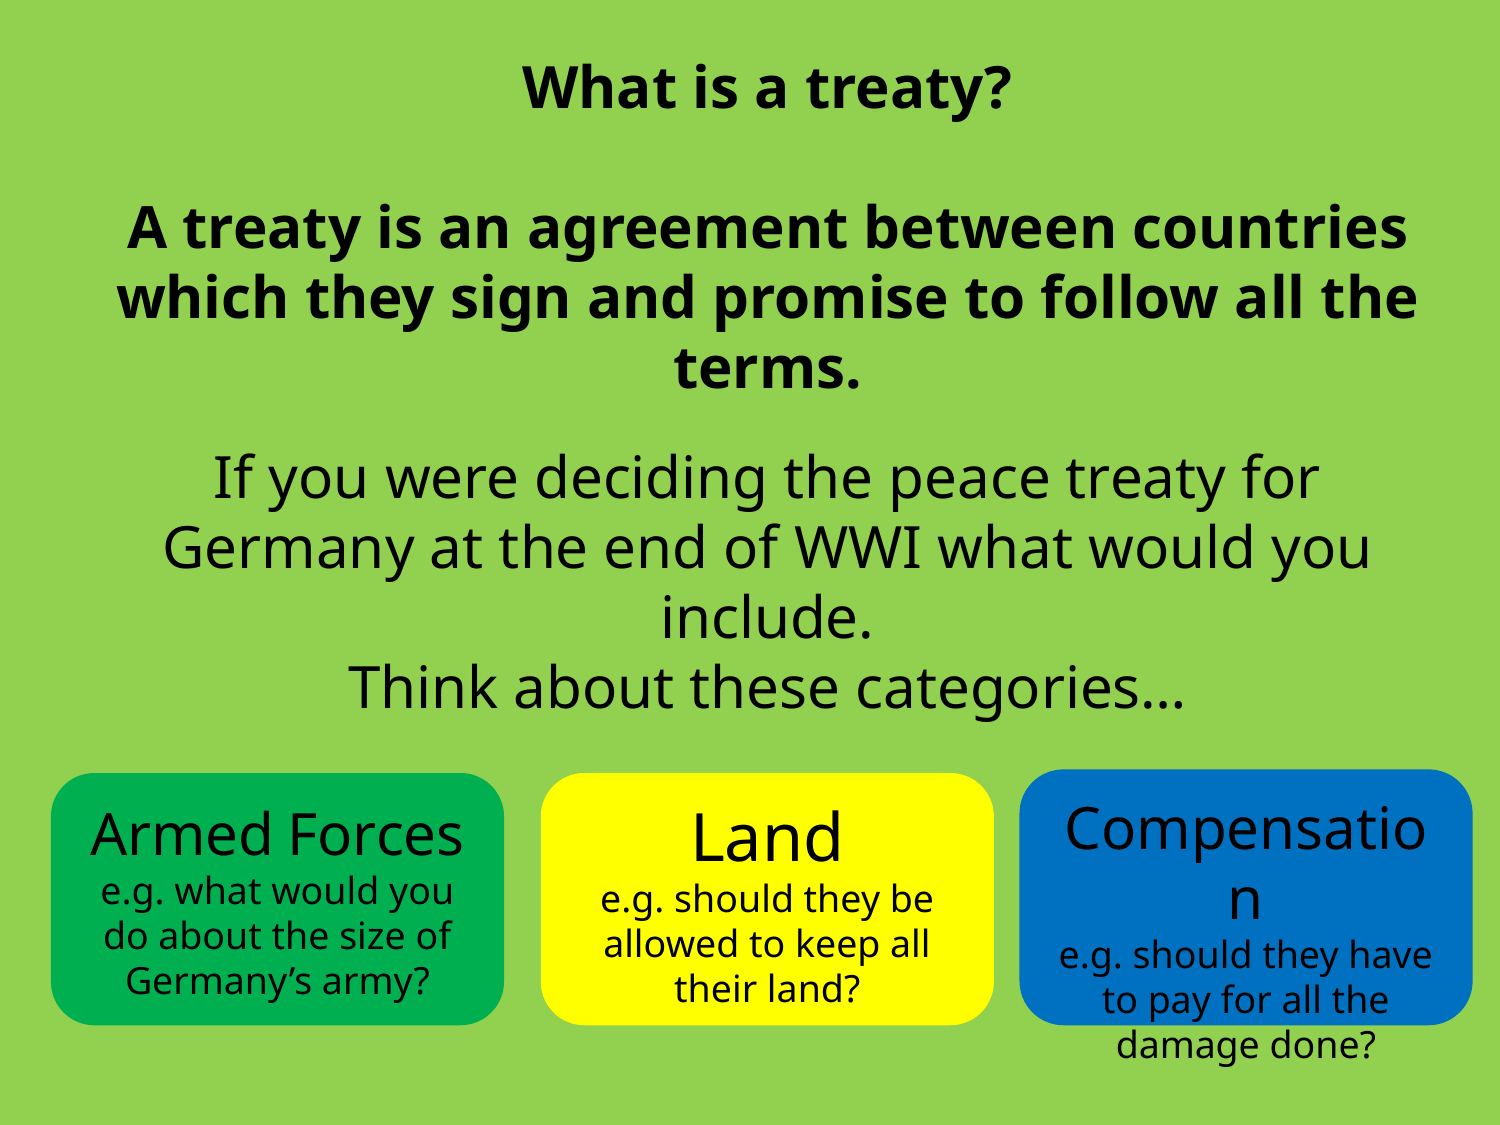

What is a treaty?
A treaty is an agreement between countries which they sign and promise to follow all the terms.
If you were deciding the peace treaty for Germany at the end of WWI what would you include.
Think about these categories…
Compensation
e.g. should they have to pay for all the damage done?
Armed Forces
e.g. what would you do about the size of Germany’s army?
Land
e.g. should they be allowed to keep all their land?